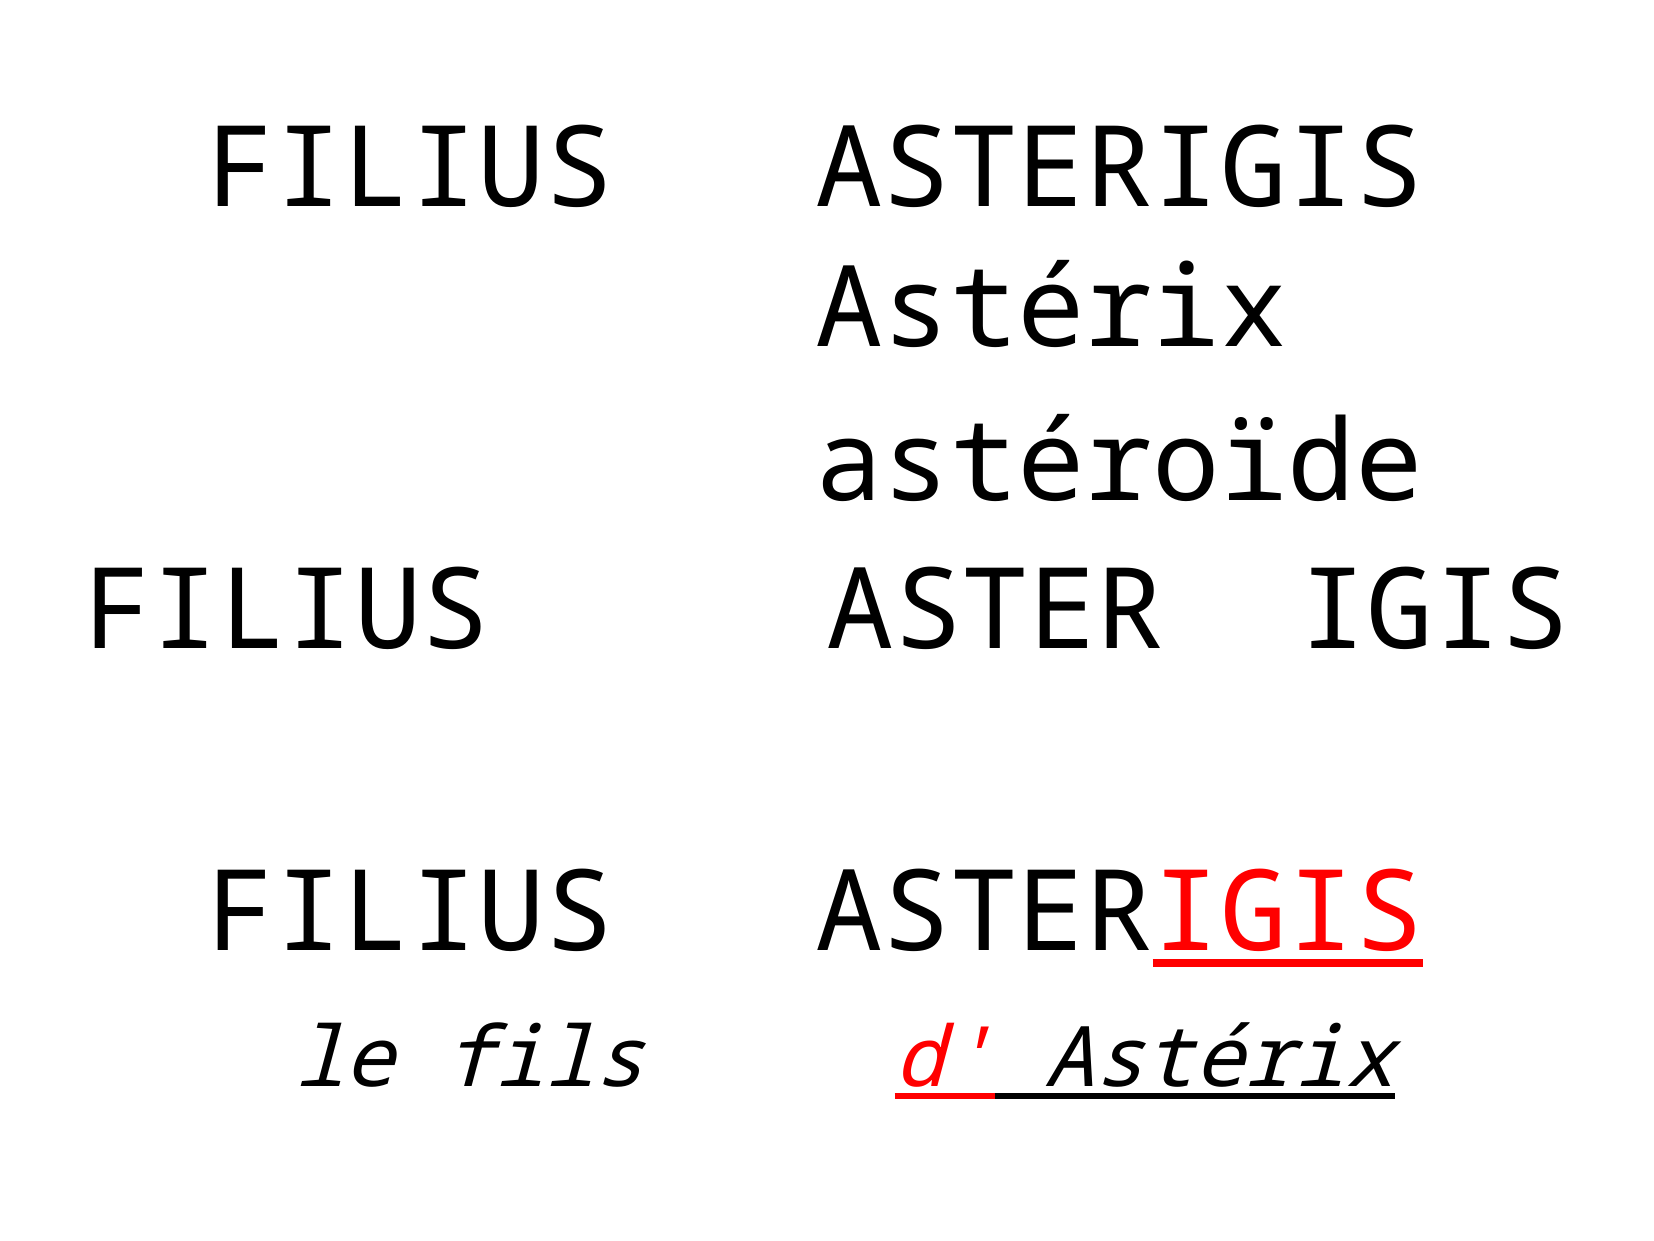

FILIUS ASTERIGIS
 Astérix
 astéroïde
# FILIUS ASTER IGIS
FILIUS ASTERIGIS
 le fils d' Astérix